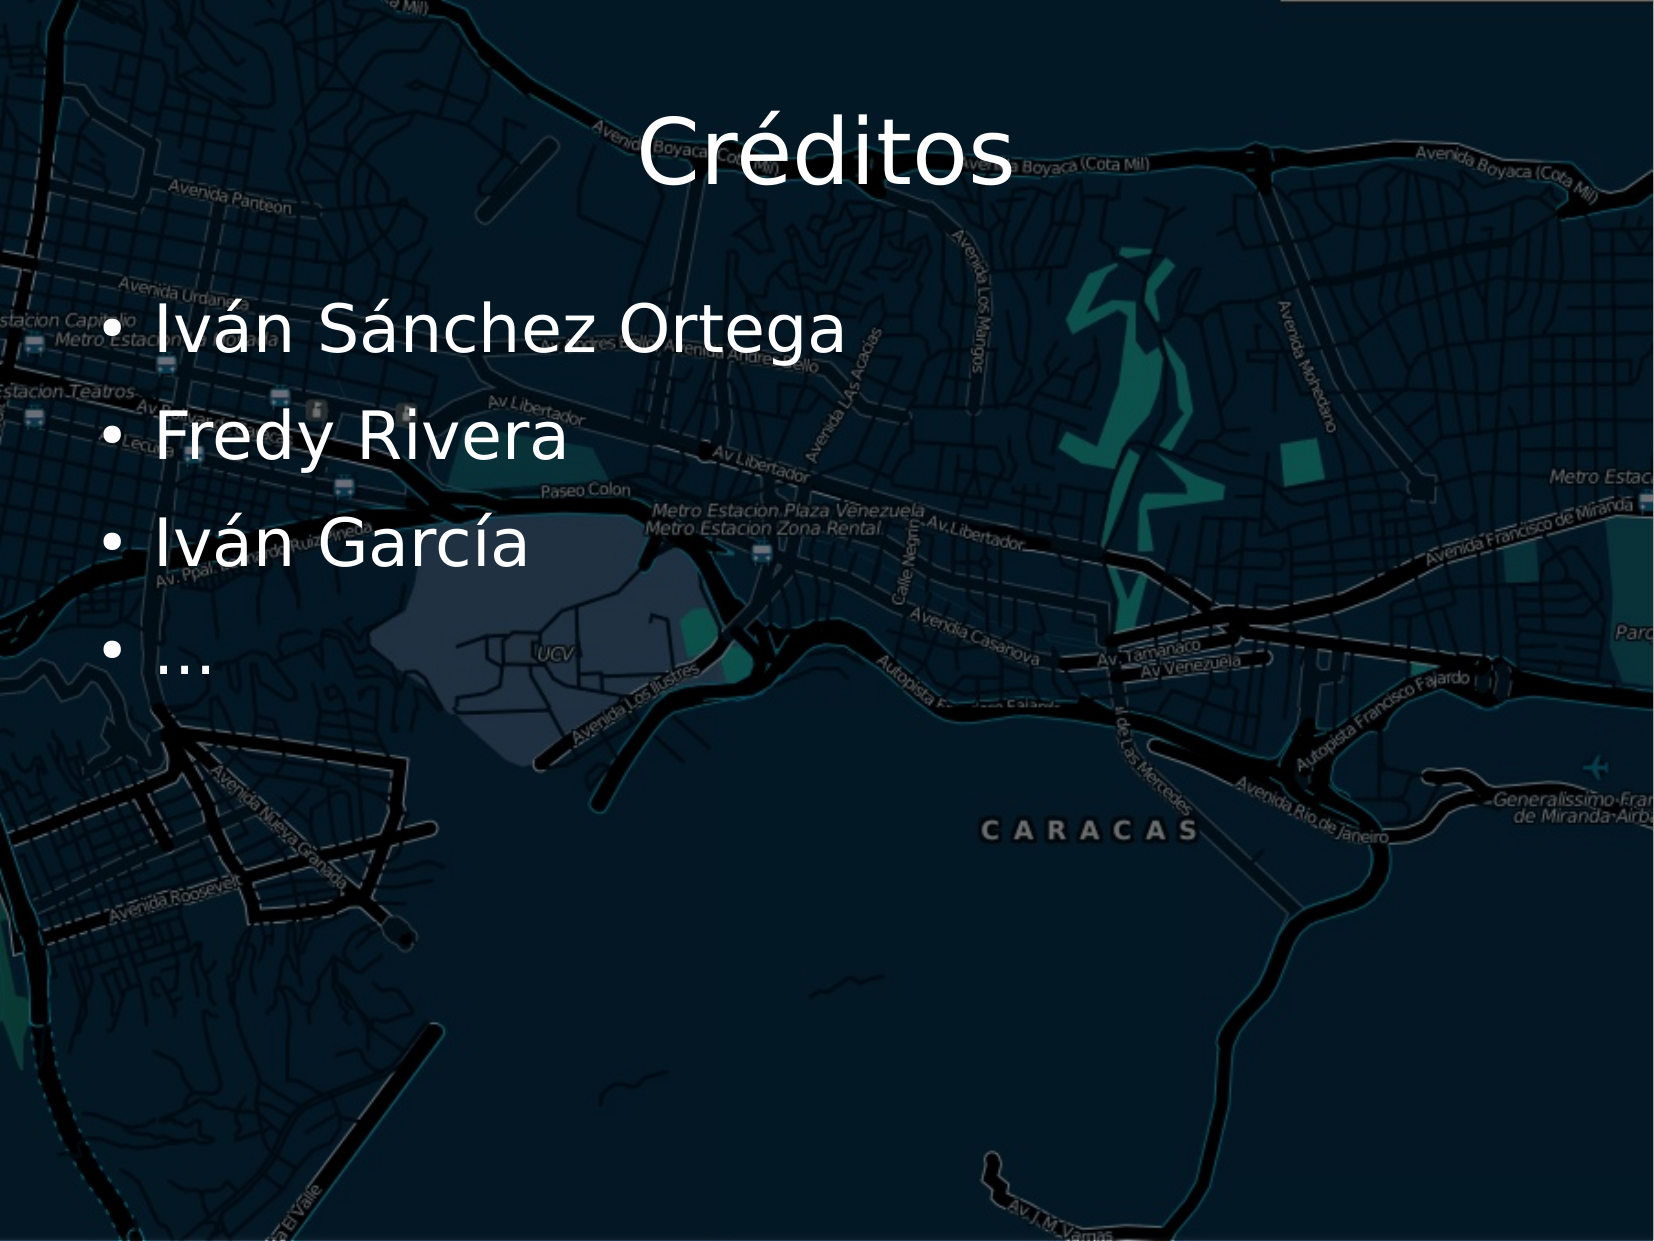

# Créditos
Iván Sánchez Ortega
Fredy Rivera
Iván García
...